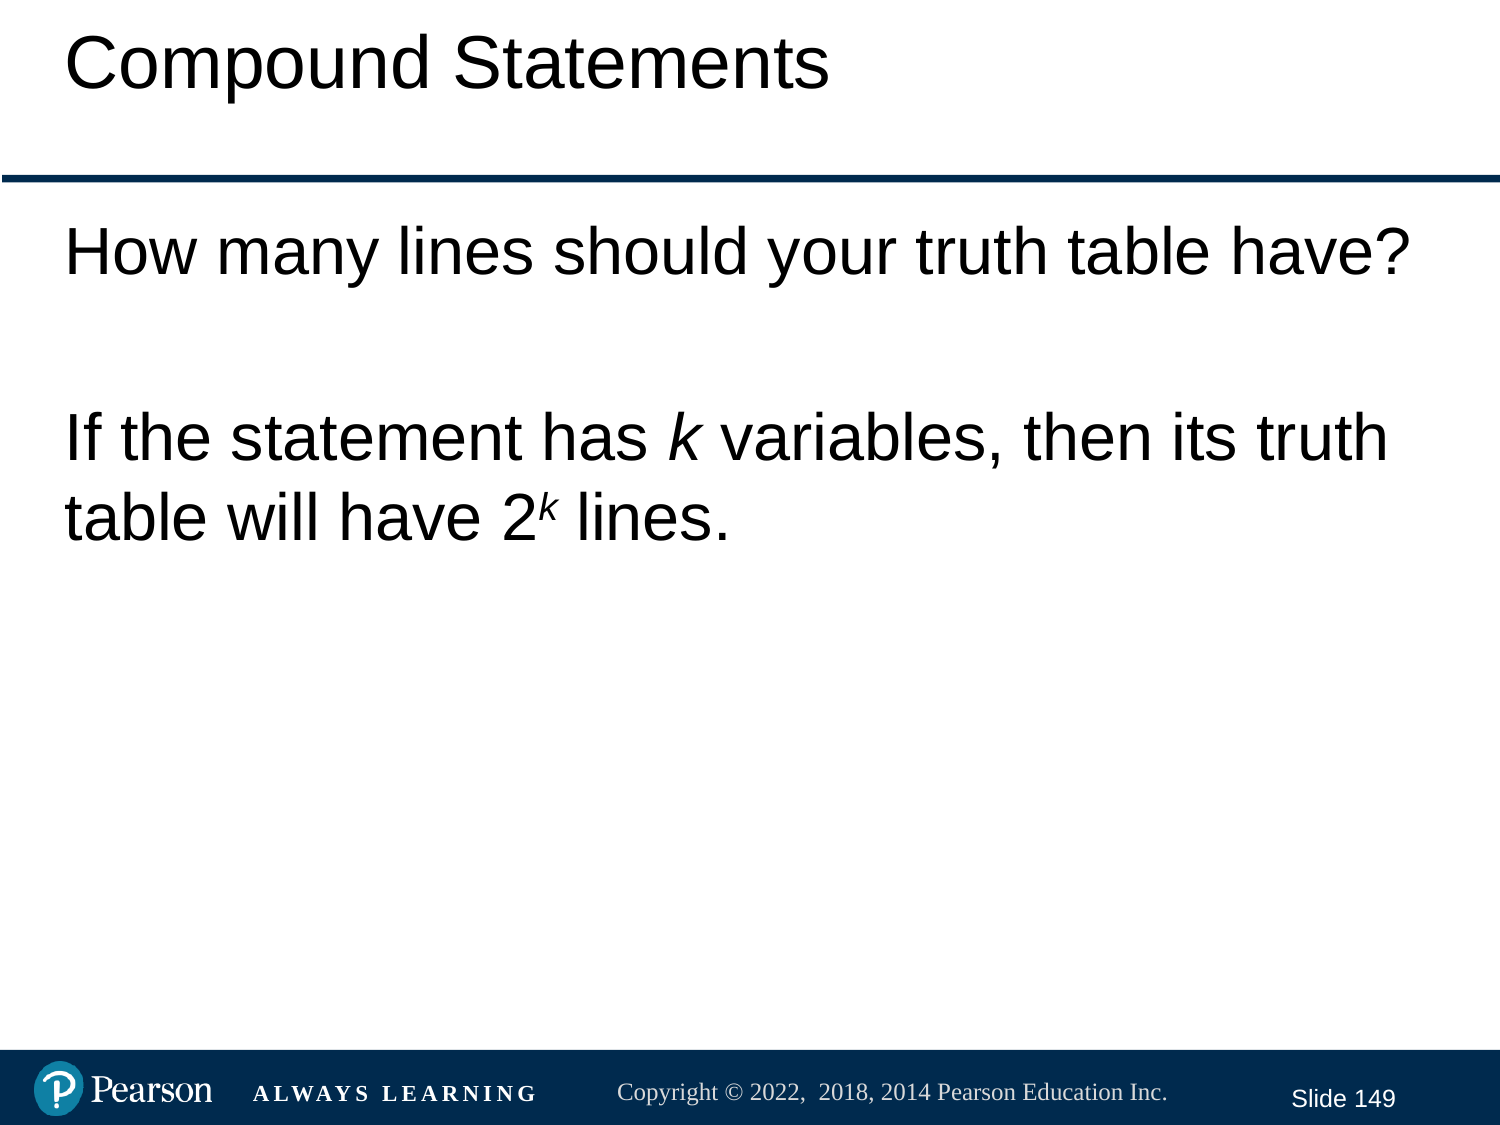

# Compound Statements
How many lines should your truth table have?
If the statement has k variables, then its truth table will have 2k lines.